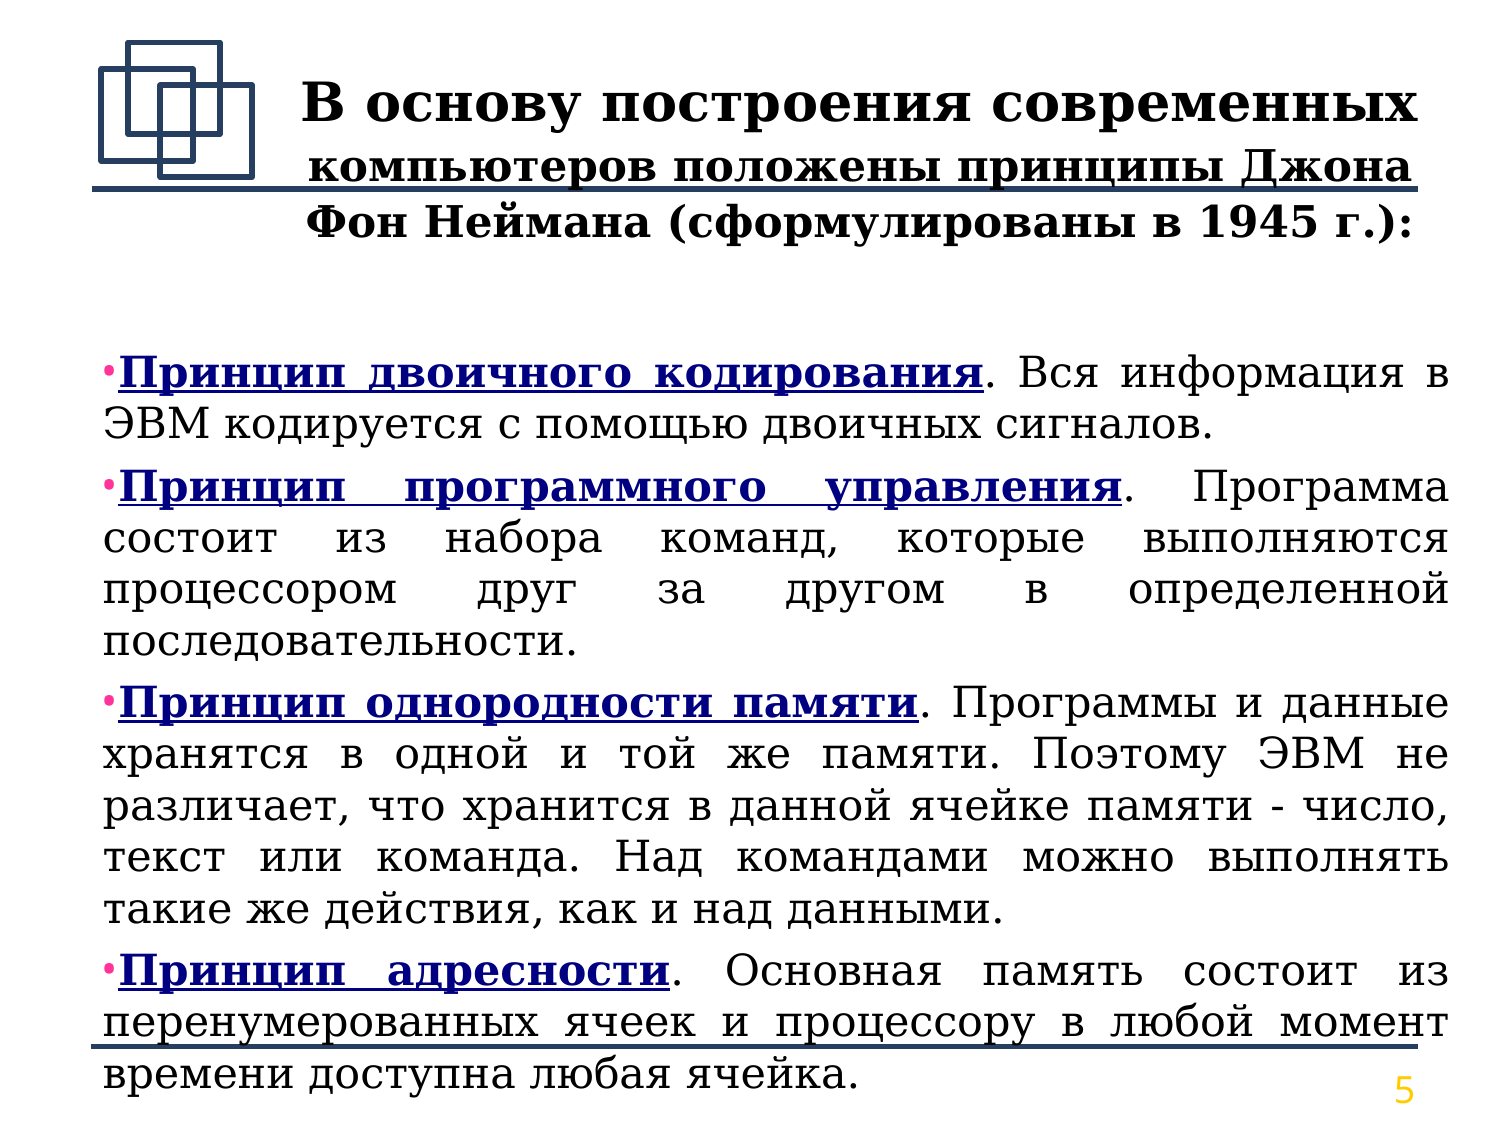

# В основу построения современных компьютеров положены принципы Джона Фон Неймана (сформулированы в 1945 г.):
Принцип двоичного кодирования. Вся информация в ЭВМ кодируется с помощью двоичных сигналов.
Принцип программного управления. Программа состоит из набора команд, которые выполняются процессором друг за другом в определенной последовательности.
Принцип однородности памяти. Программы и данные хранятся в одной и той же памяти. Поэтому ЭВМ не различает, что хранится в данной ячейке памяти - число, текст или команда. Над командами можно выполнять такие же действия, как и над данными.
Принцип адресности. Основная память состоит из перенумерованных ячеек и процессору в любой момент времени доступна любая ячейка.